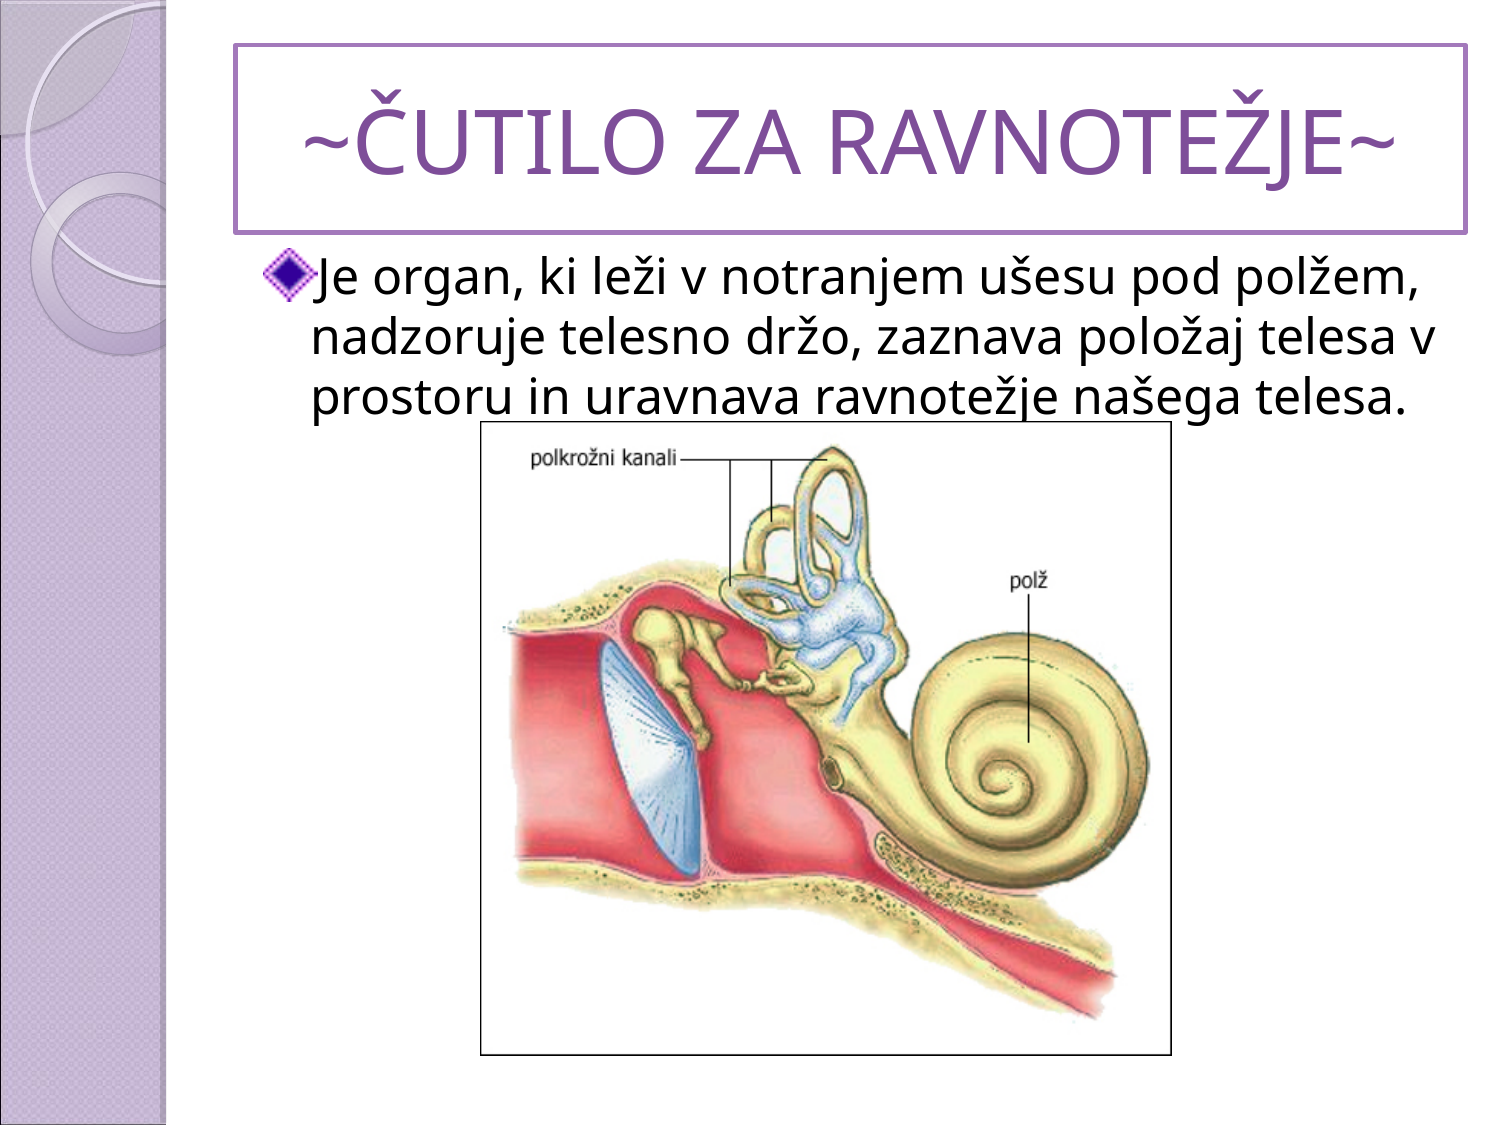

# ~ČUTILO ZA RAVNOTEŽJE~
Je organ, ki leži v notranjem ušesu pod polžem, nadzoruje telesno držo, zaznava položaj telesa v prostoru in uravnava ravnotežje našega telesa.